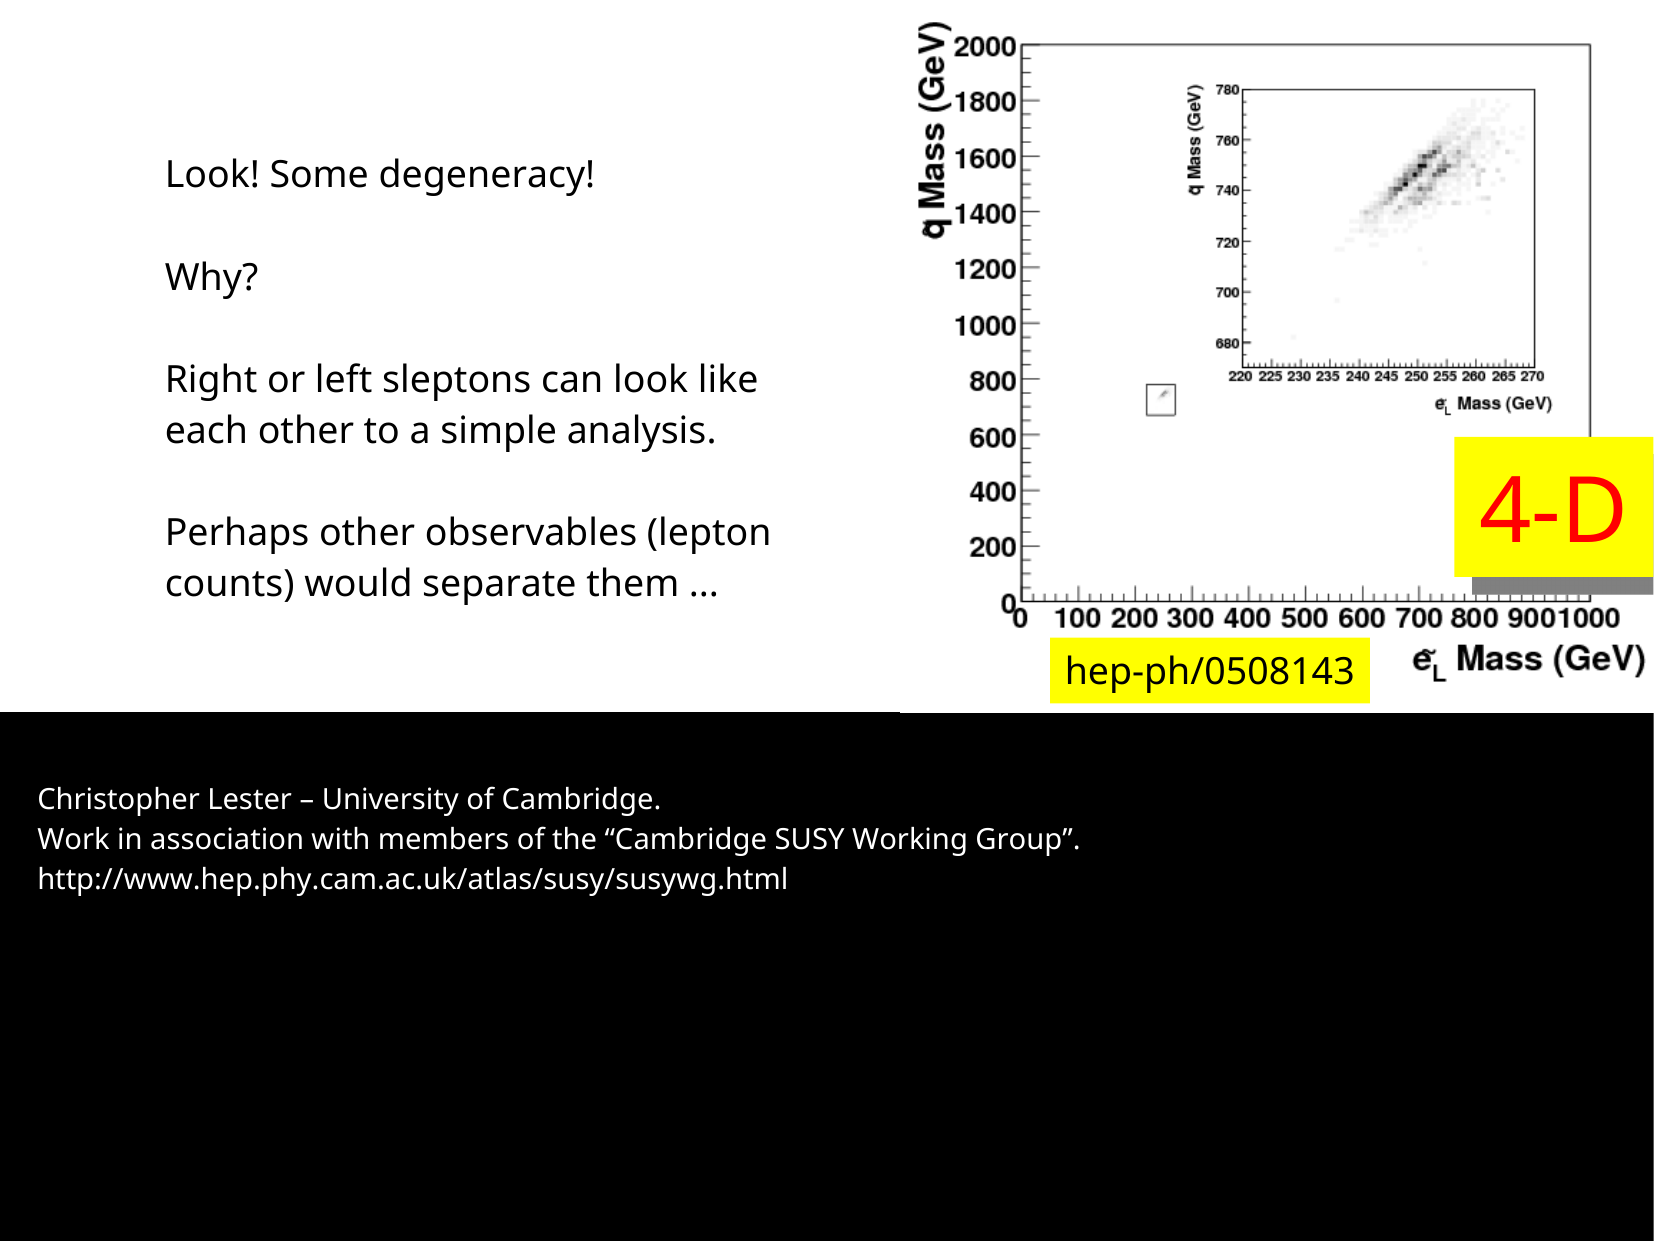

Look! Some degeneracy!
Why?
Right or left sleptons can look like each other to a simple analysis.
Perhaps other observables (lepton counts) would separate them ...
4-D
hep-ph/0508143